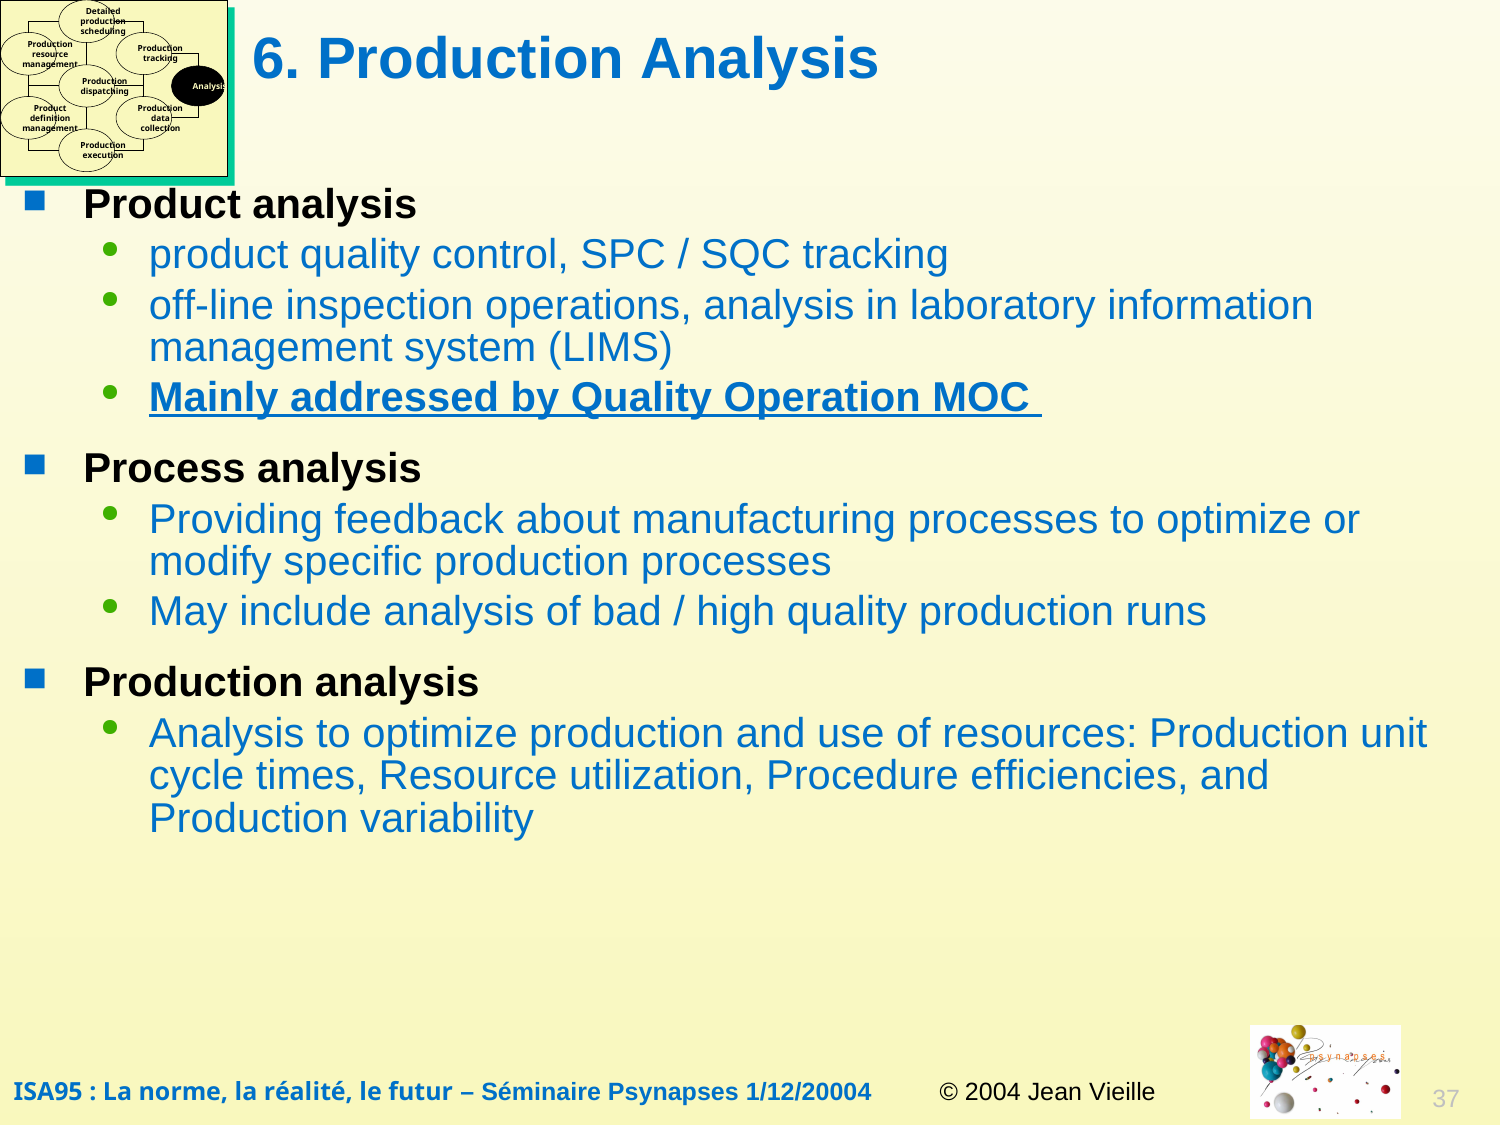

Detailed
production
scheduling
Production
resource
management
Production
tracking
Production
dispatching
Analysis
Product
definition
management
Production
data
collection
Production
execution
# 6. Production Analysis
Product analysis
product quality control, SPC / SQC tracking
off-line inspection operations, analysis in laboratory information management system (LIMS)
Mainly addressed by Quality Operation MOC
Process analysis
Providing feedback about manufacturing processes to optimize or modify specific production processes
May include analysis of bad / high quality production runs
Production analysis
Analysis to optimize production and use of resources: Production unit cycle times, Resource utilization, Procedure efficiencies, and Production variability